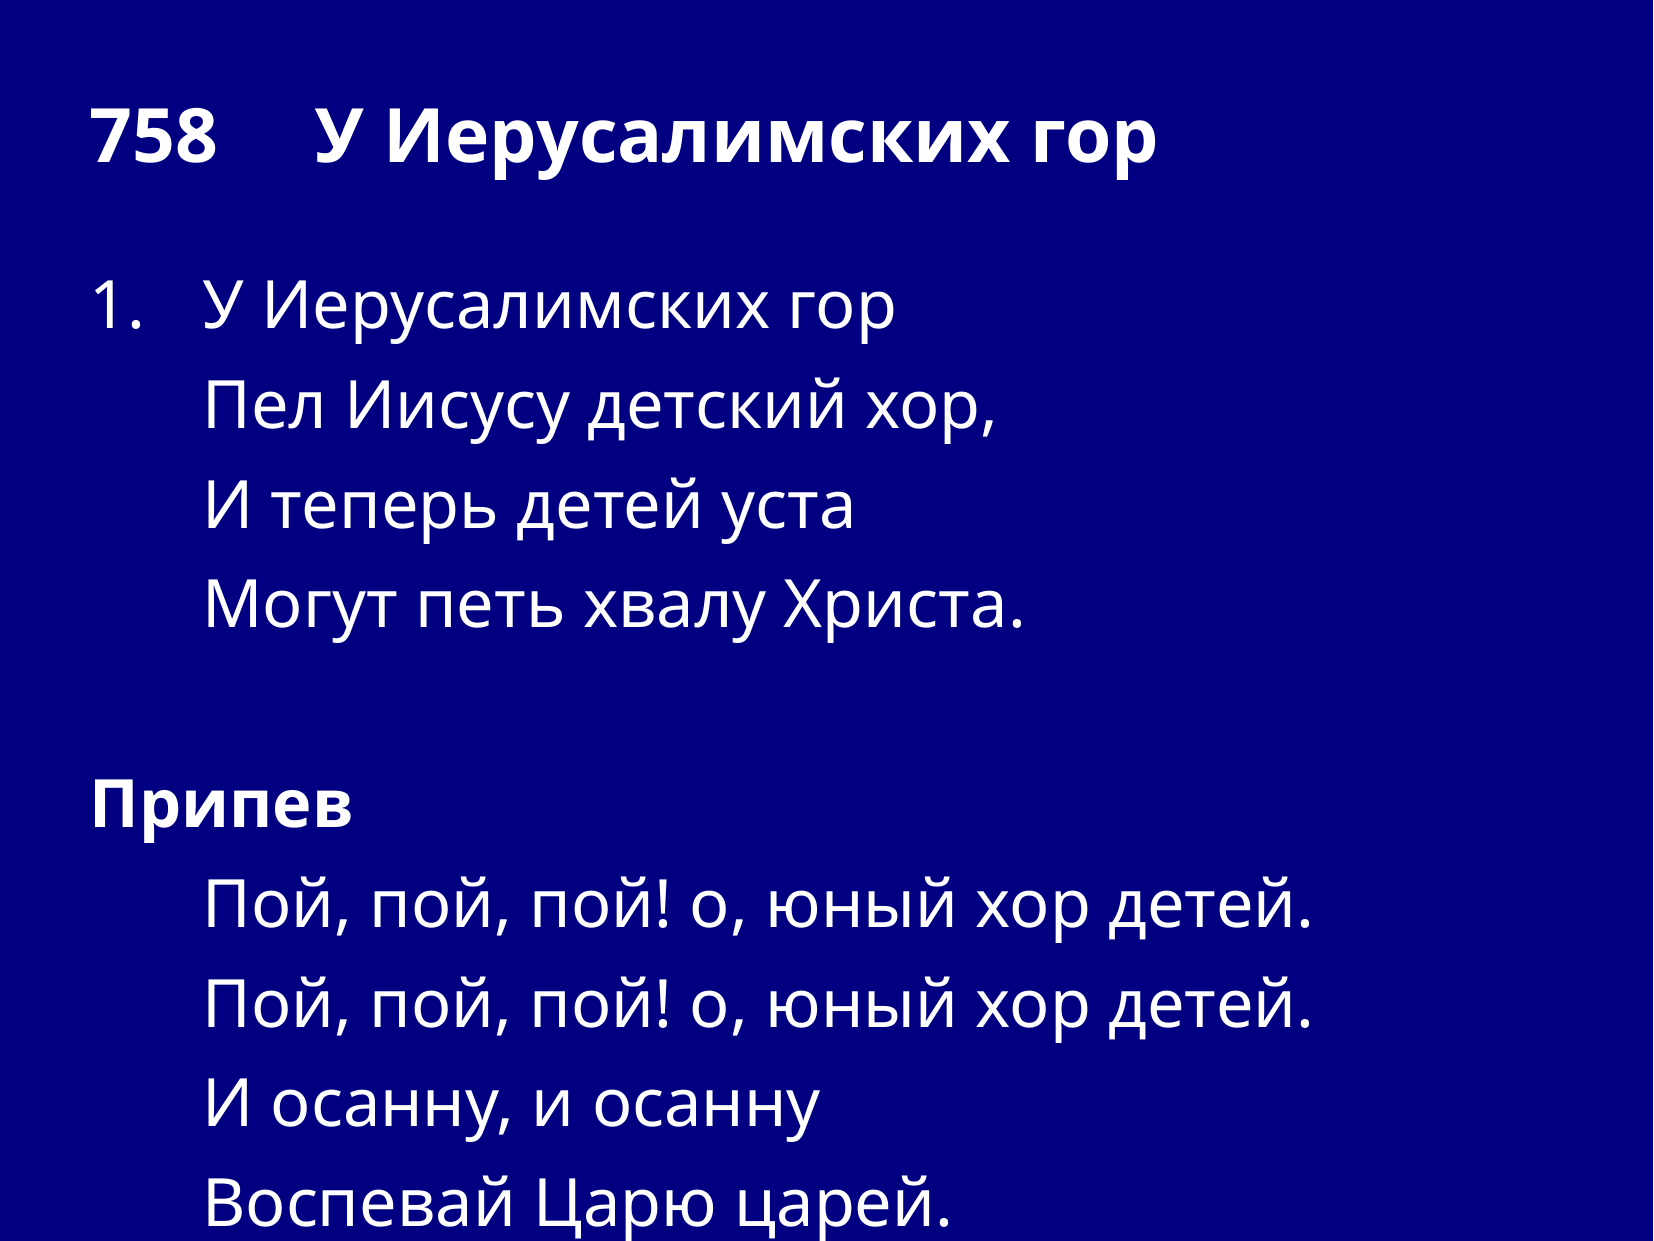

758	У Иерусалимских гор
1.	У Иерусалимских гор
	Пел Иисусу детский хор,
	И теперь детей уста
	Могут петь хвалу Христа.
Припев
	Пой, пой, пой! о, юный хор детей.
	Пой, пой, пой! о, юный хор детей.
	И осанну, и осанну
	Воспевай Царю царей.